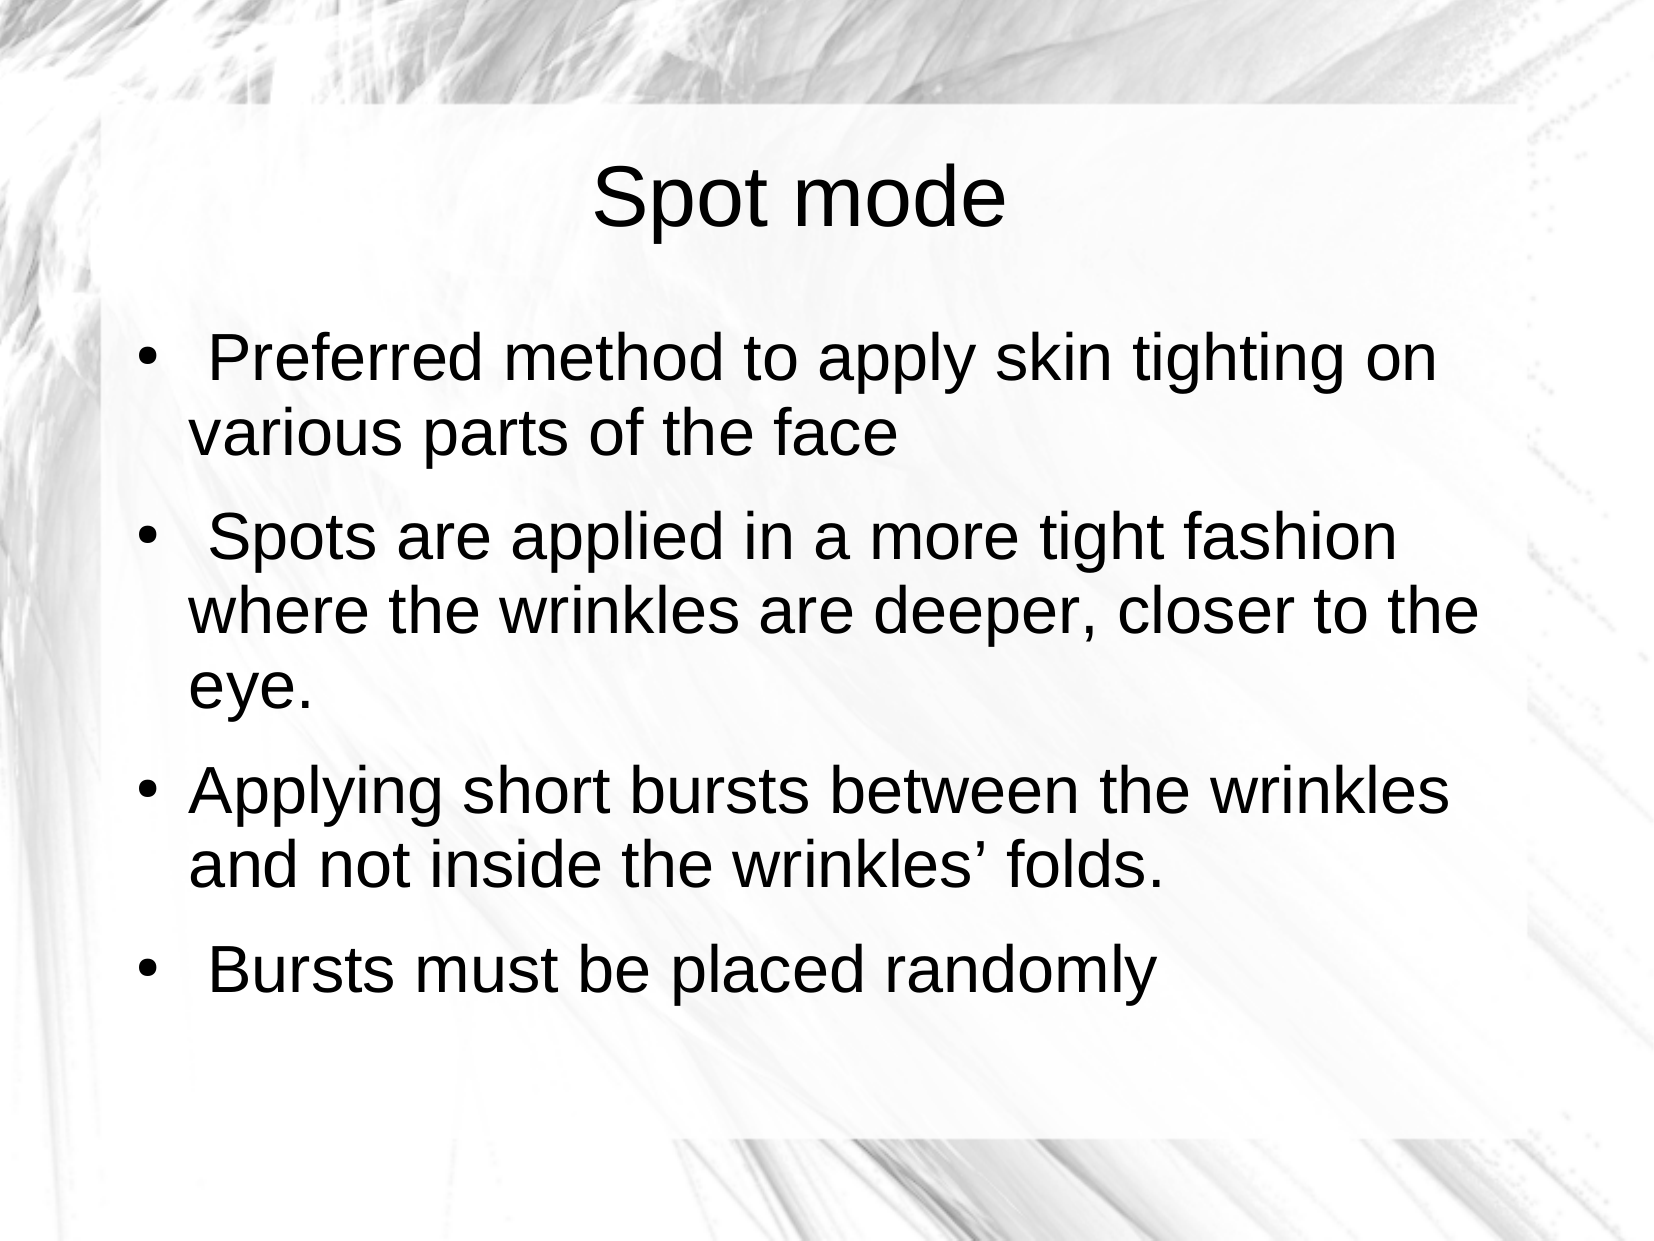

# Spot mode
 Preferred method to apply skin tighting on various parts of the face
 Spots are applied in a more tight fashion where the wrinkles are deeper, closer to the eye.
Applying short bursts between the wrinkles and not inside the wrinkles’ folds.
 Bursts must be placed randomly